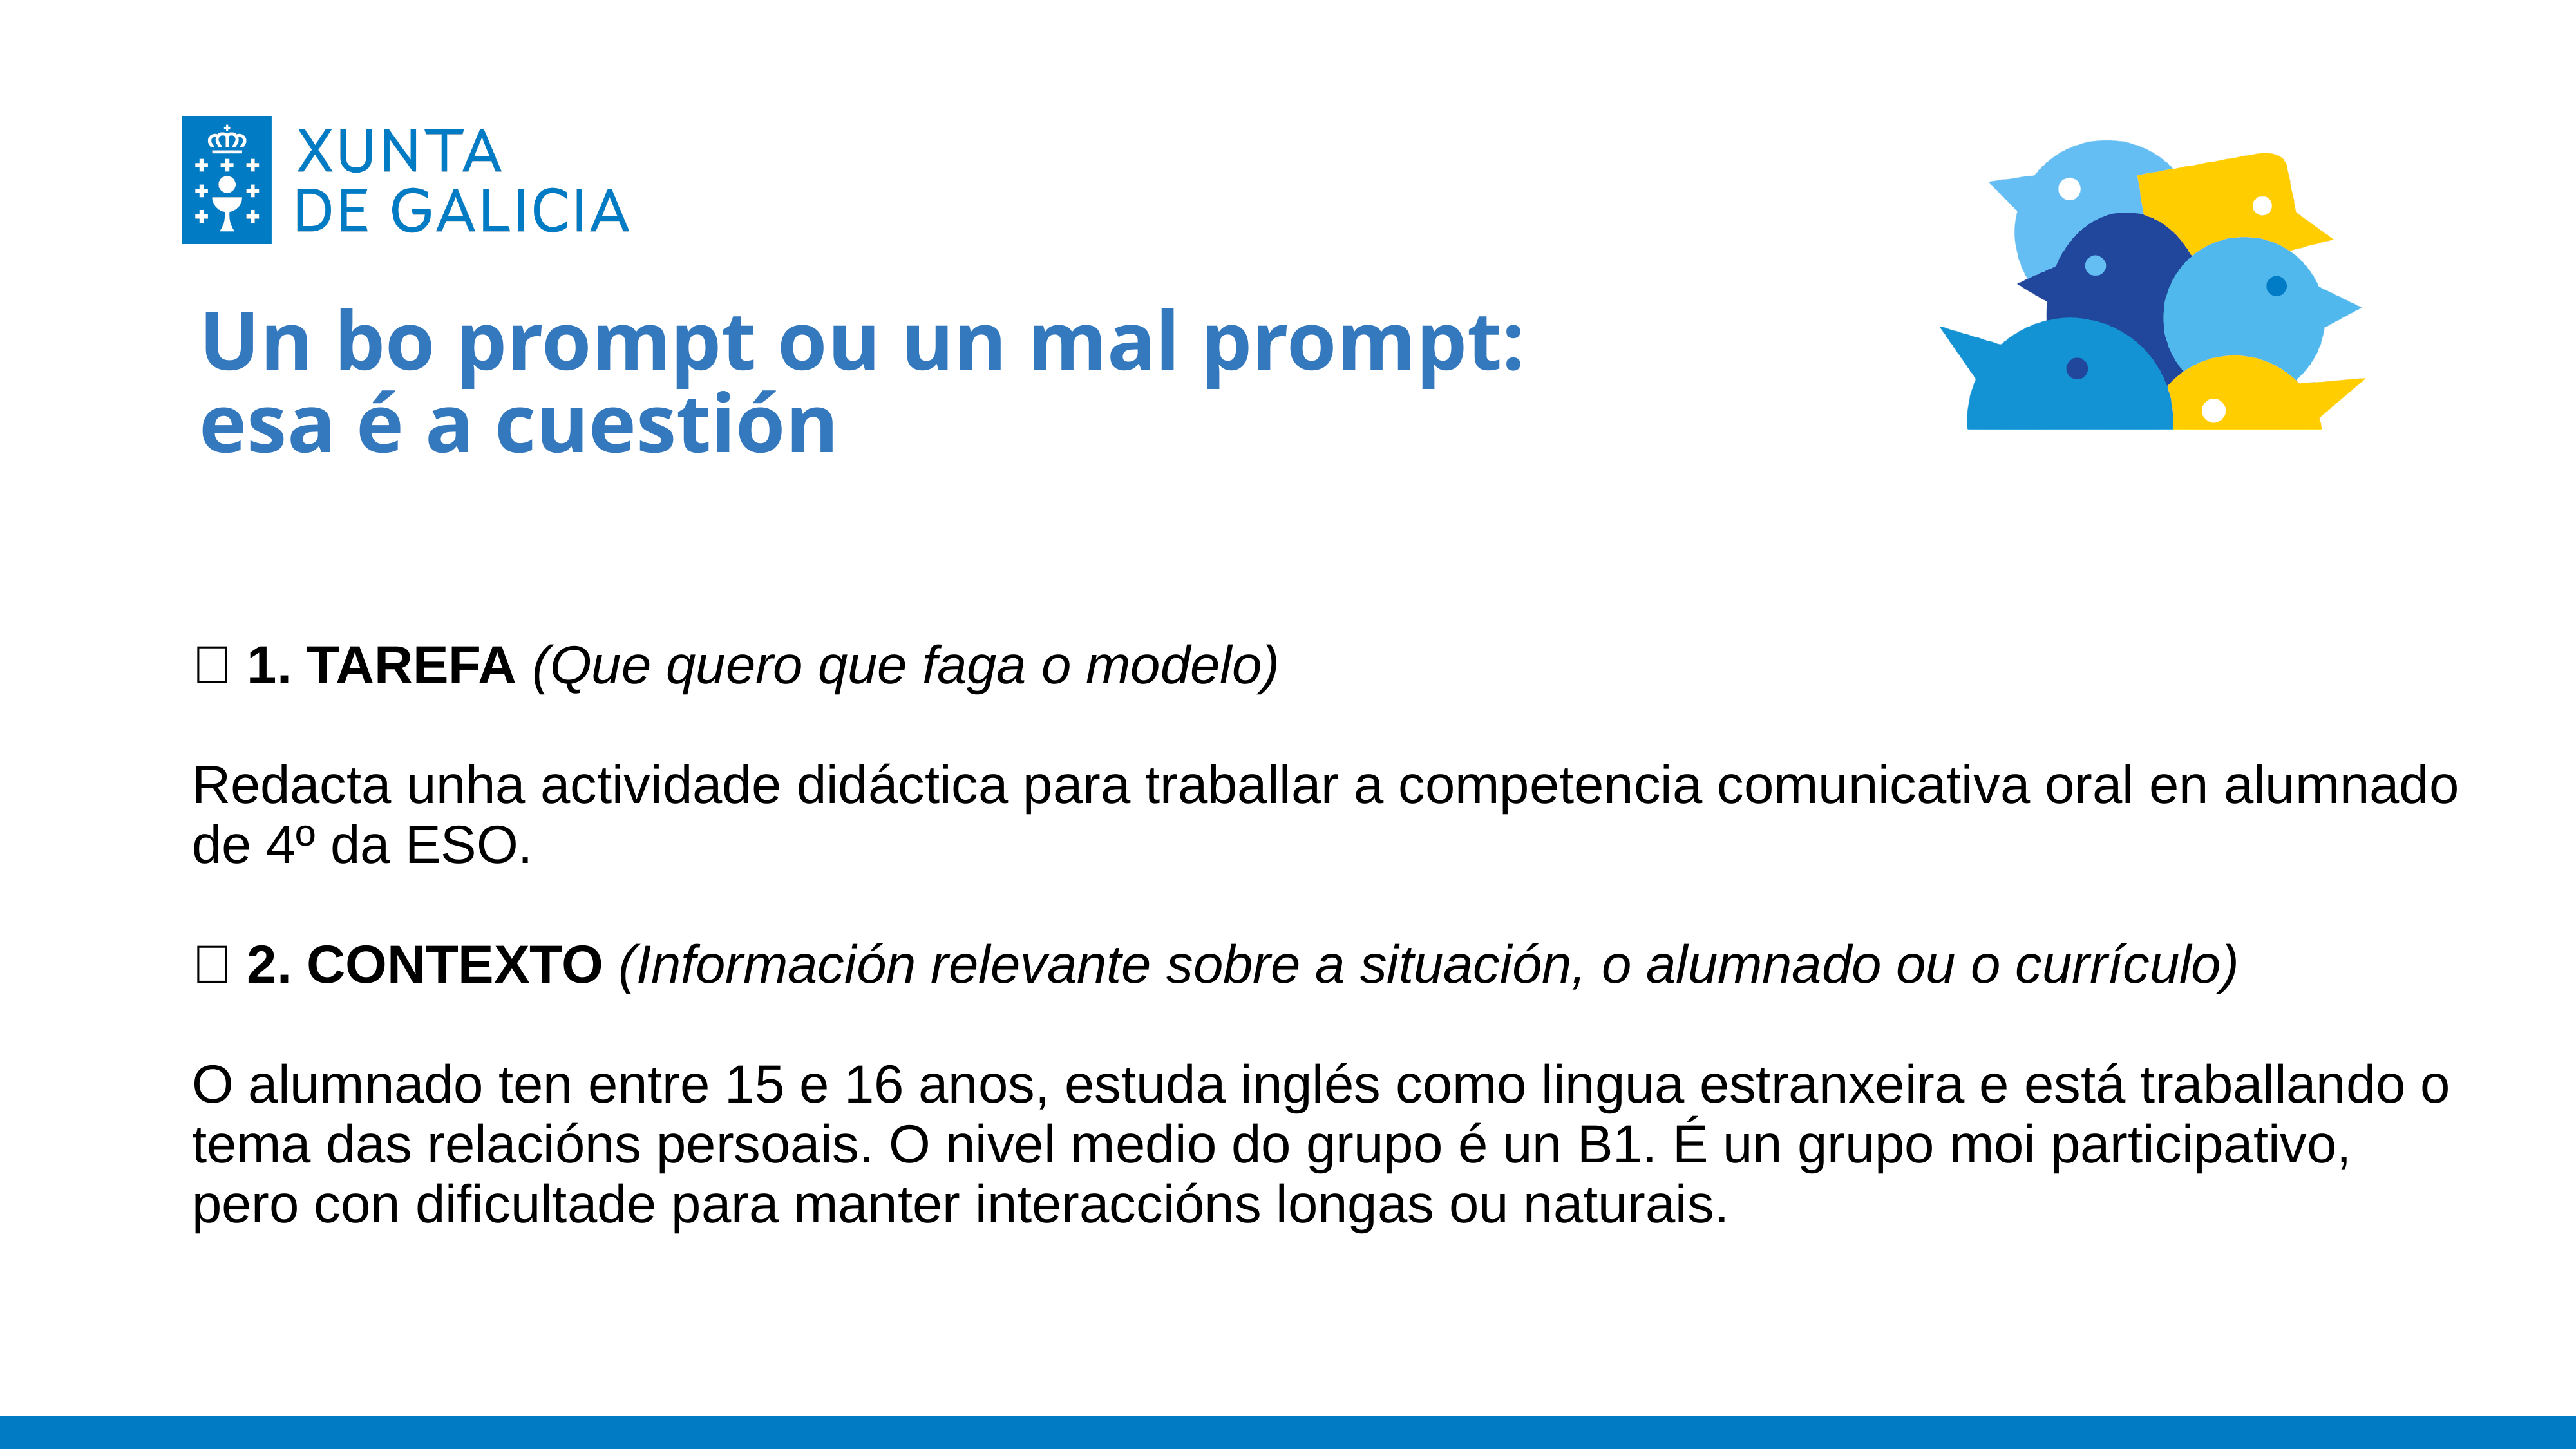

Un bo prompt ou un mal prompt:
esa é a cuestión
🎯 1. TAREFA (Que quero que faga o modelo)
Redacta unha actividade didáctica para traballar a competencia comunicativa oral en alumnado de 4º da ESO.
🧩 2. CONTEXTO (Información relevante sobre a situación, o alumnado ou o currículo)
O alumnado ten entre 15 e 16 anos, estuda inglés como lingua estranxeira e está traballando o tema das relacións persoais. O nivel medio do grupo é un B1. É un grupo moi participativo, pero con dificultade para manter interaccións longas ou naturais.